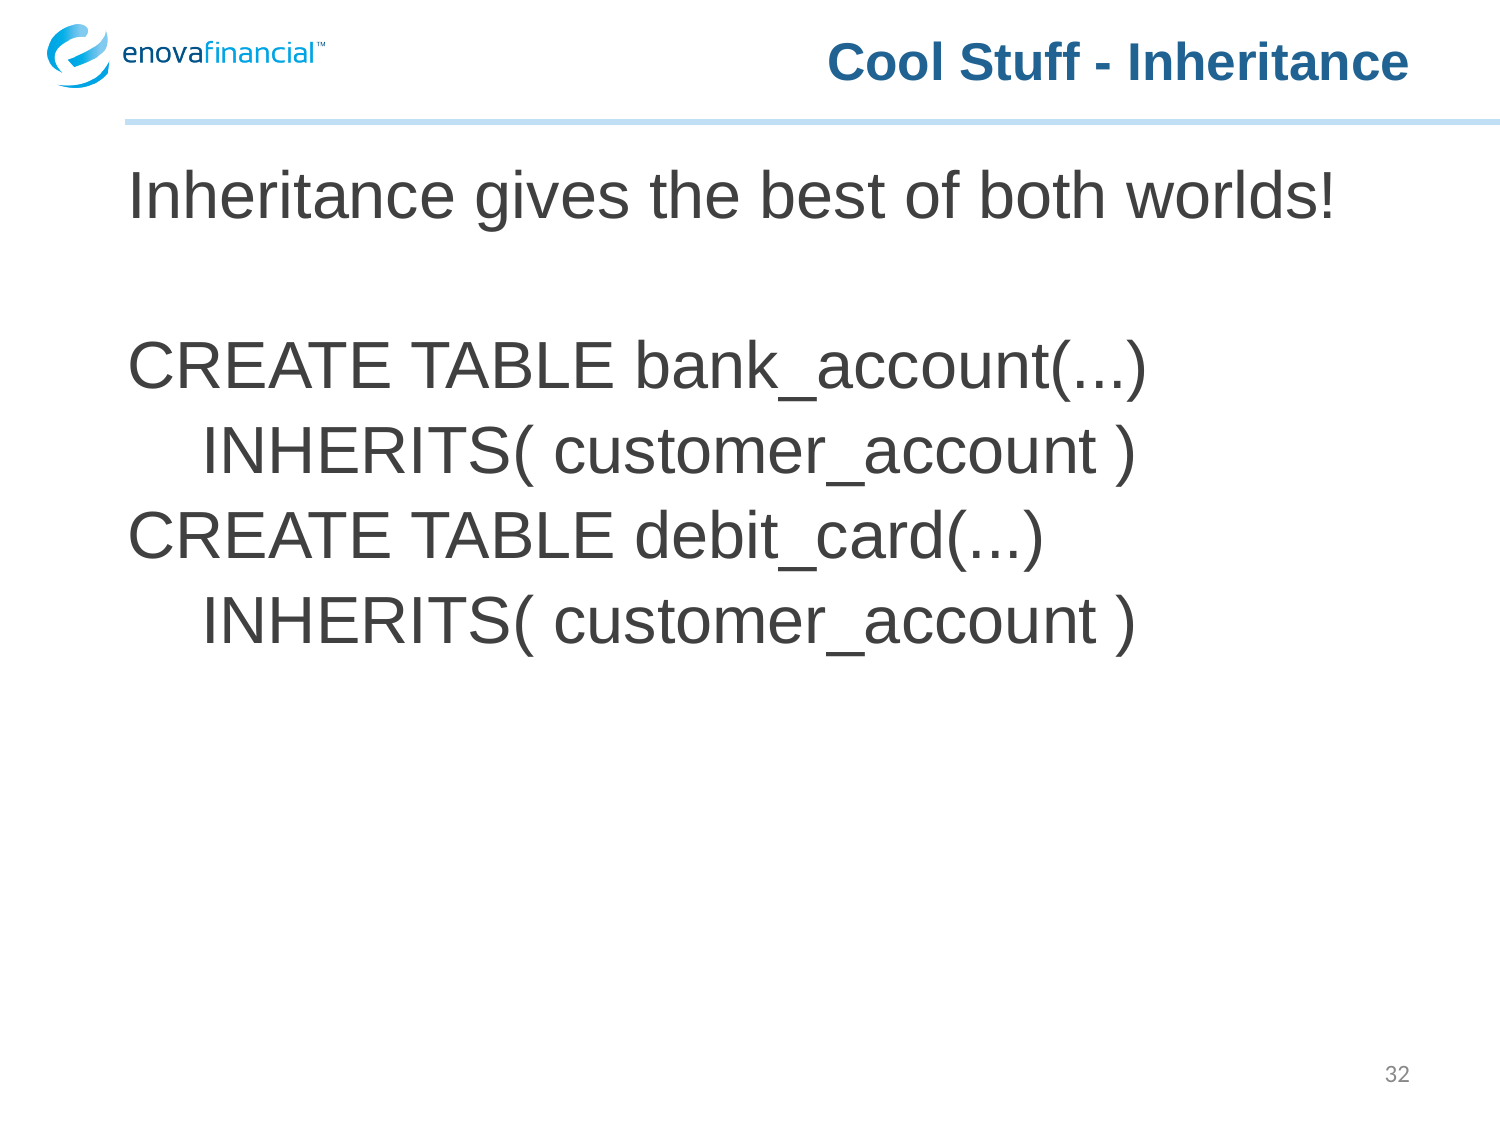

Cool Stuff - Inheritance
# Inheritance gives the best of both worlds!
CREATE TABLE bank_account(...)
 INHERITS( customer_account )
CREATE TABLE debit_card(...)
 INHERITS( customer_account )